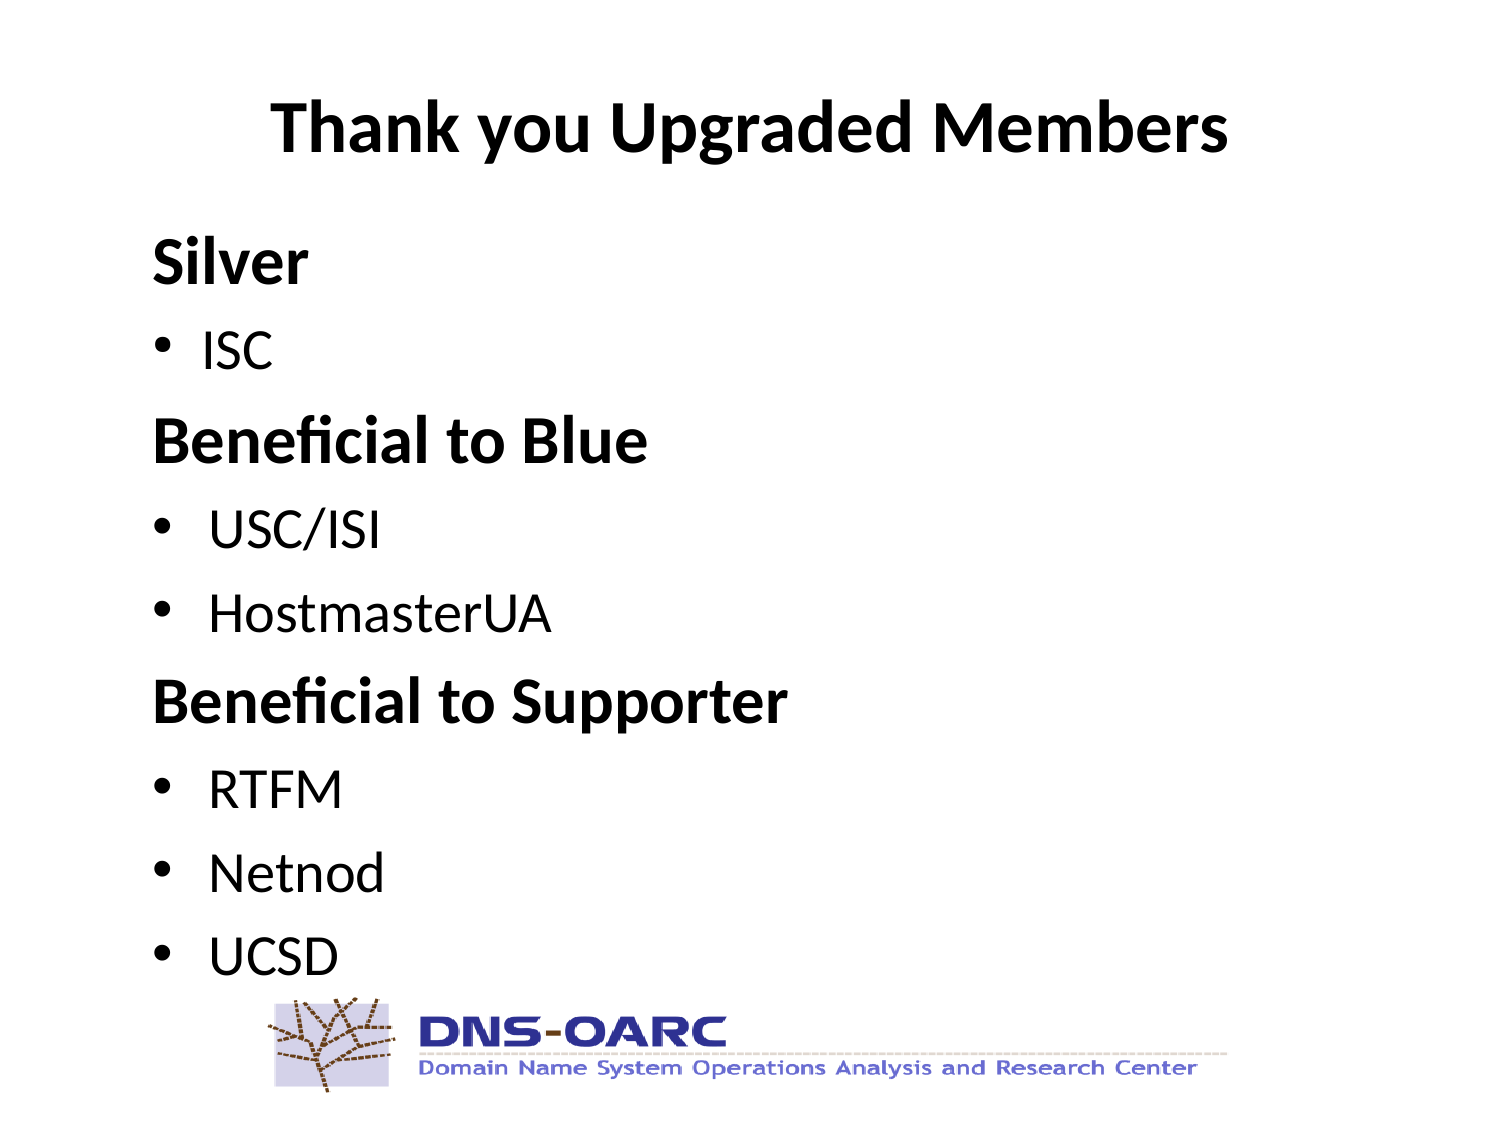

# Thank you Upgraded Members
Silver
 ISC
Beneficial to Blue
USC/ISI
HostmasterUA
Beneficial to Supporter
RTFM
Netnod
UCSD